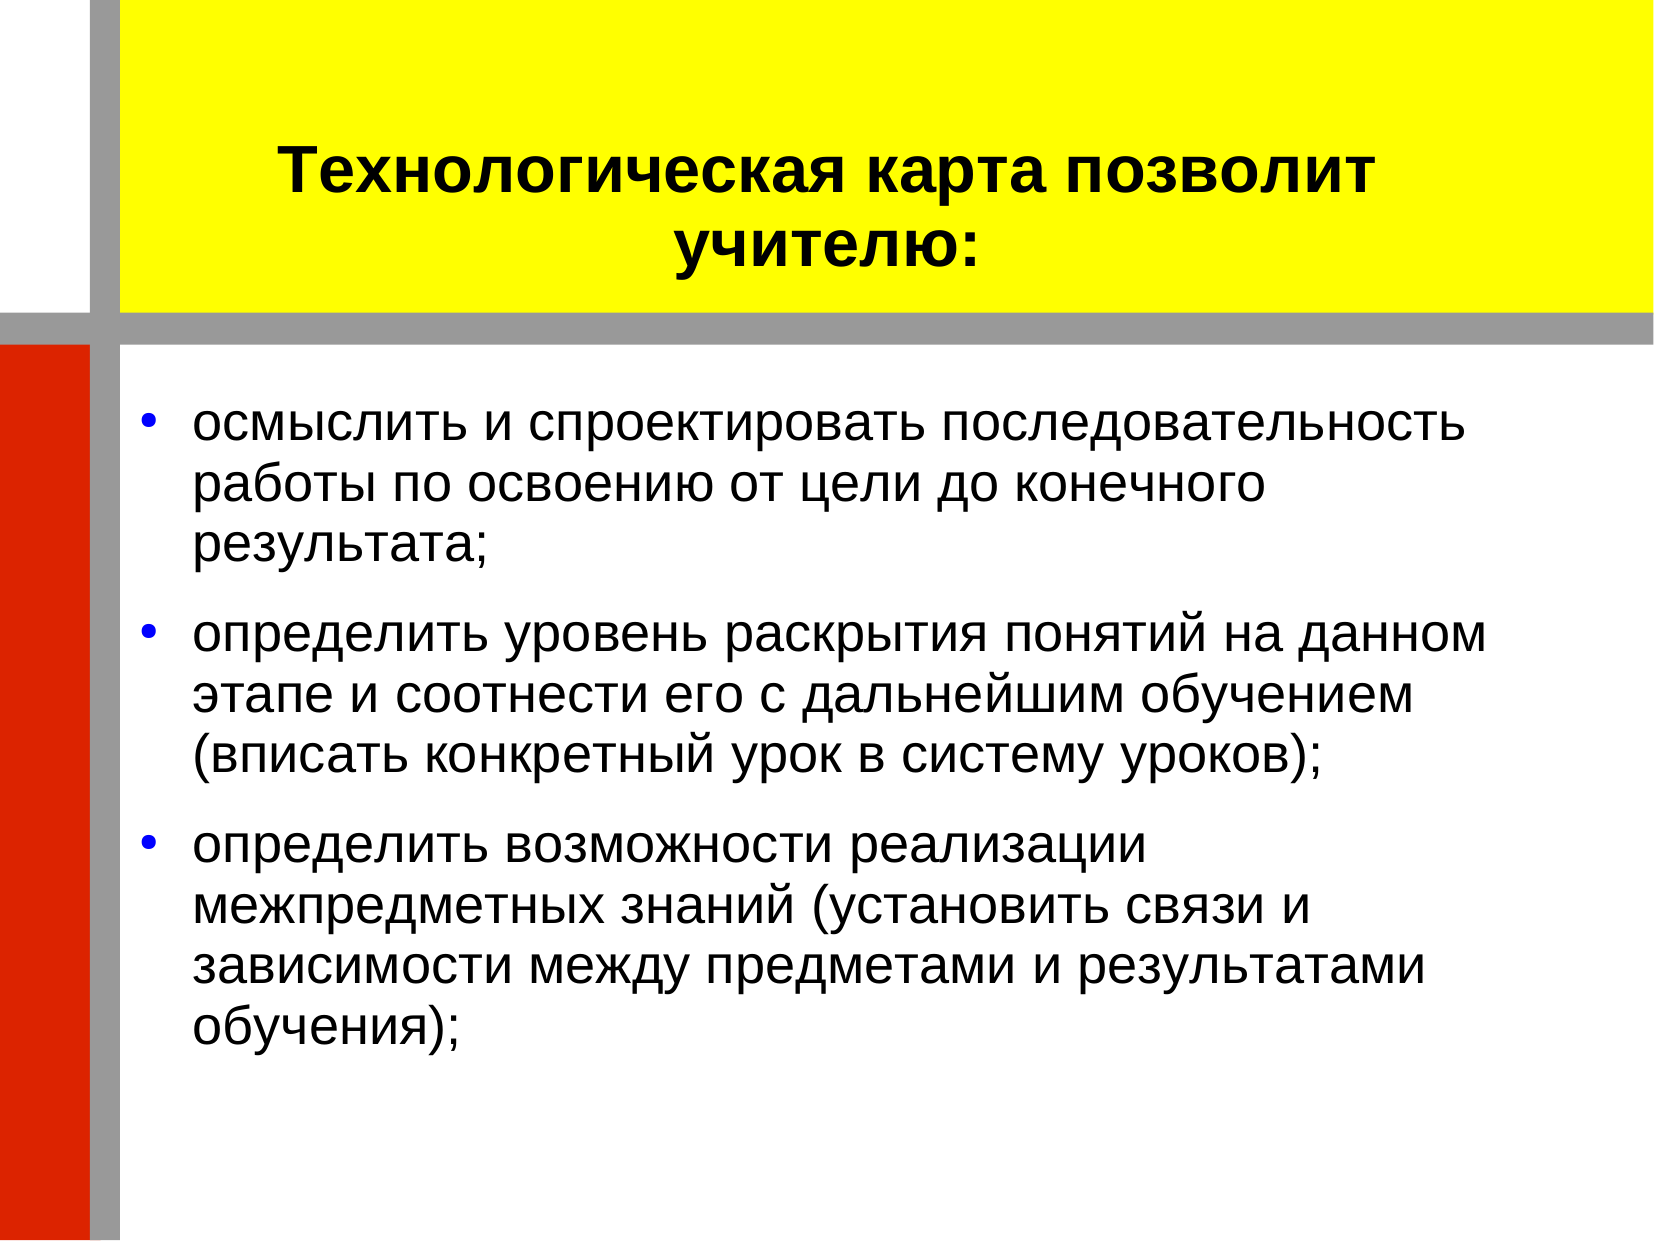

# Технологическая карта позволит учителю:
осмыслить и спроектировать последовательность работы по освоению от цели до конечного результата;
определить уровень раскрытия понятий на данном этапе и соотнести его с дальнейшим обучением (вписать конкретный урок в систему уроков);
определить возможности реализации межпредметных знаний (установить связи и зависимости между предметами и результатами обучения);